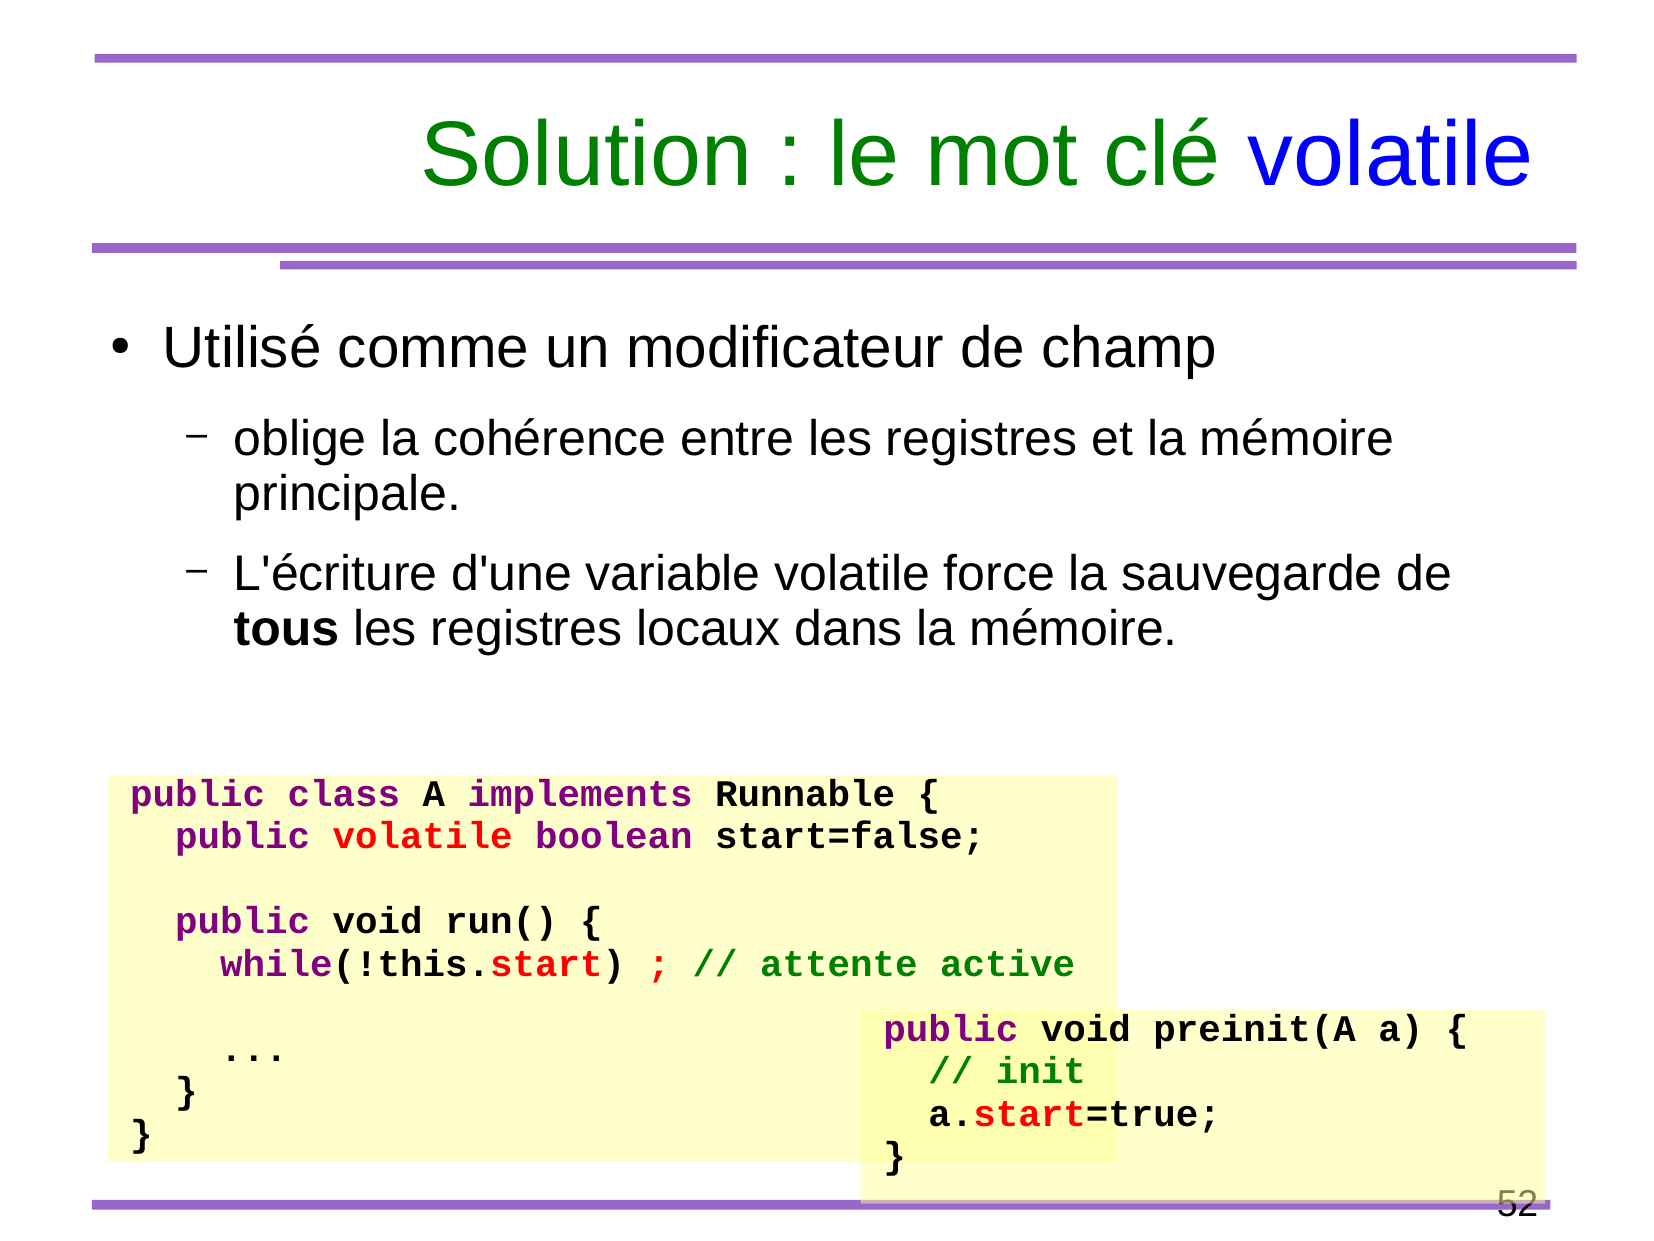

# Solution : le mot clé volatile
Utilisé comme un modificateur de champ
oblige la cohérence entre les registres et la mémoire principale.
L'écriture d'une variable volatile force la sauvegarde de tous les registres locaux dans la mémoire.
 public class A implements Runnable {
 public volatile boolean start=false;
 public void run() {
 while(!this.start) ; // attente active
 ...
 }
 }
 public void preinit(A a) {
 // init
 a.start=true;
 }